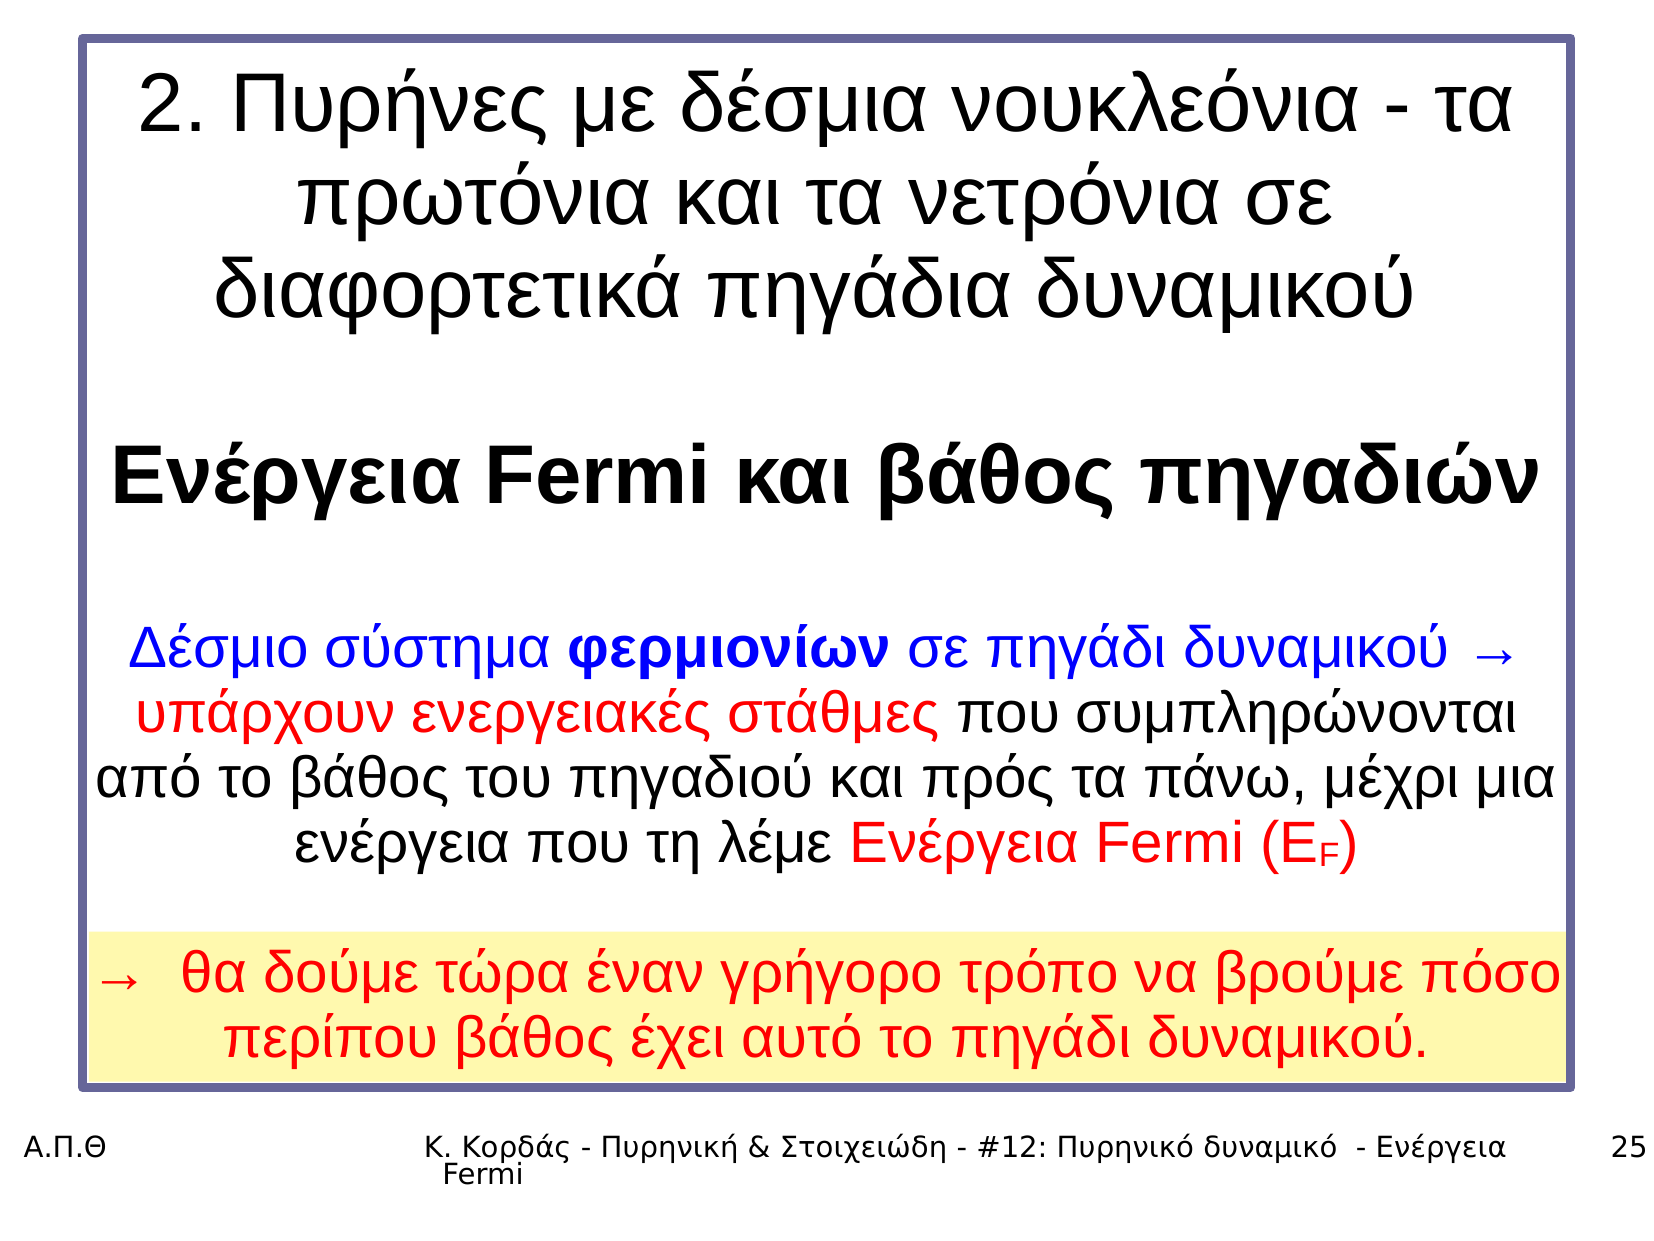

# 2. Πυρήνες με δέσμια νουκλεόνια - τα πρωτόνια και τα νετρόνια σε διαφορτετικά πηγάδια δυναμικού Ενέργεια Fermi και βάθος πηγαδιών Δέσμιο σύστημα φερμιονίων σε πηγάδι δυναμικού → υπάρχουν ενεργειακές στάθμες που συμπληρώνονται από το βάθος του πηγαδιού και πρός τα πάνω, μέχρι μια ενέργεια που τη λέμε Ενέργεια Fermi (ΕF) → θα δούμε τώρα έναν γρήγορο τρόπο να βρούμε πόσο περίπου βάθος έχει αυτό το πηγάδι δυναμικού.
Α.Π.Θ
Κ. Κορδάς - Πυρηνική & Στοιχειώδη - #12: Πυρηνικό δυναμικό - Ενέργεια Fermi
25